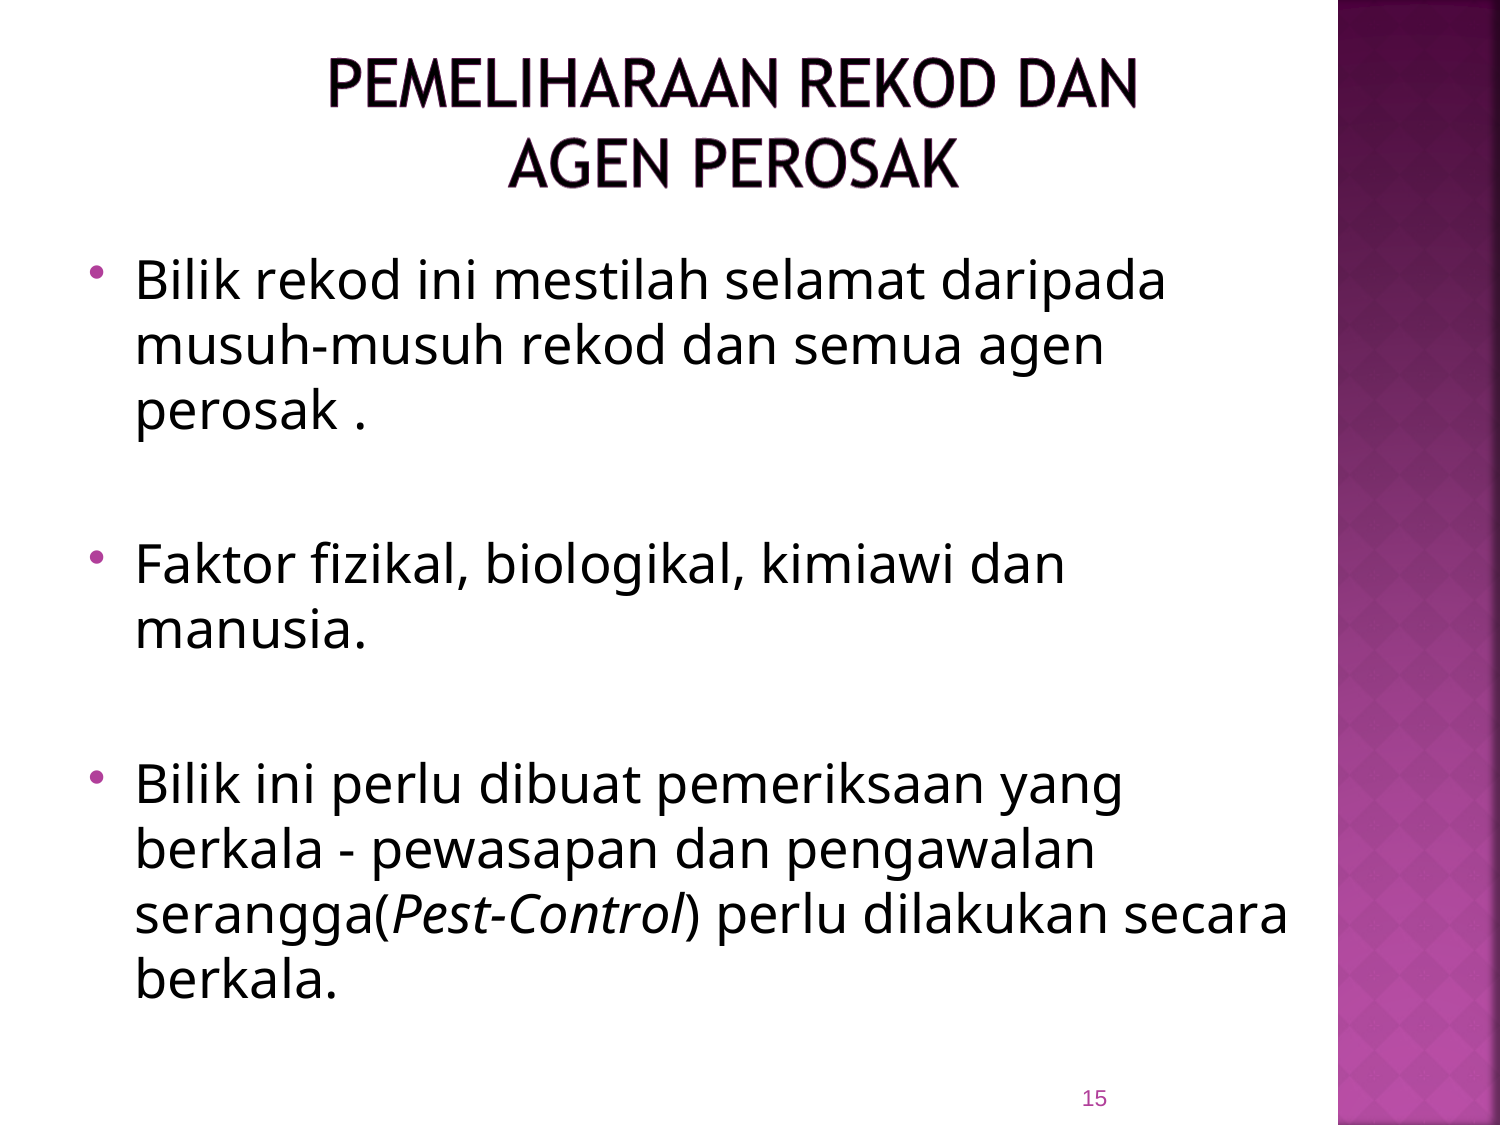

# Bilik rekod ini mestilah selamat daripada musuh-musuh rekod dan semua agen perosak .
Faktor fizikal, biologikal, kimiawi dan manusia.
Bilik ini perlu dibuat pemeriksaan yang berkala - pewasapan dan pengawalan serangga(Pest-Control) perlu dilakukan secara berkala.